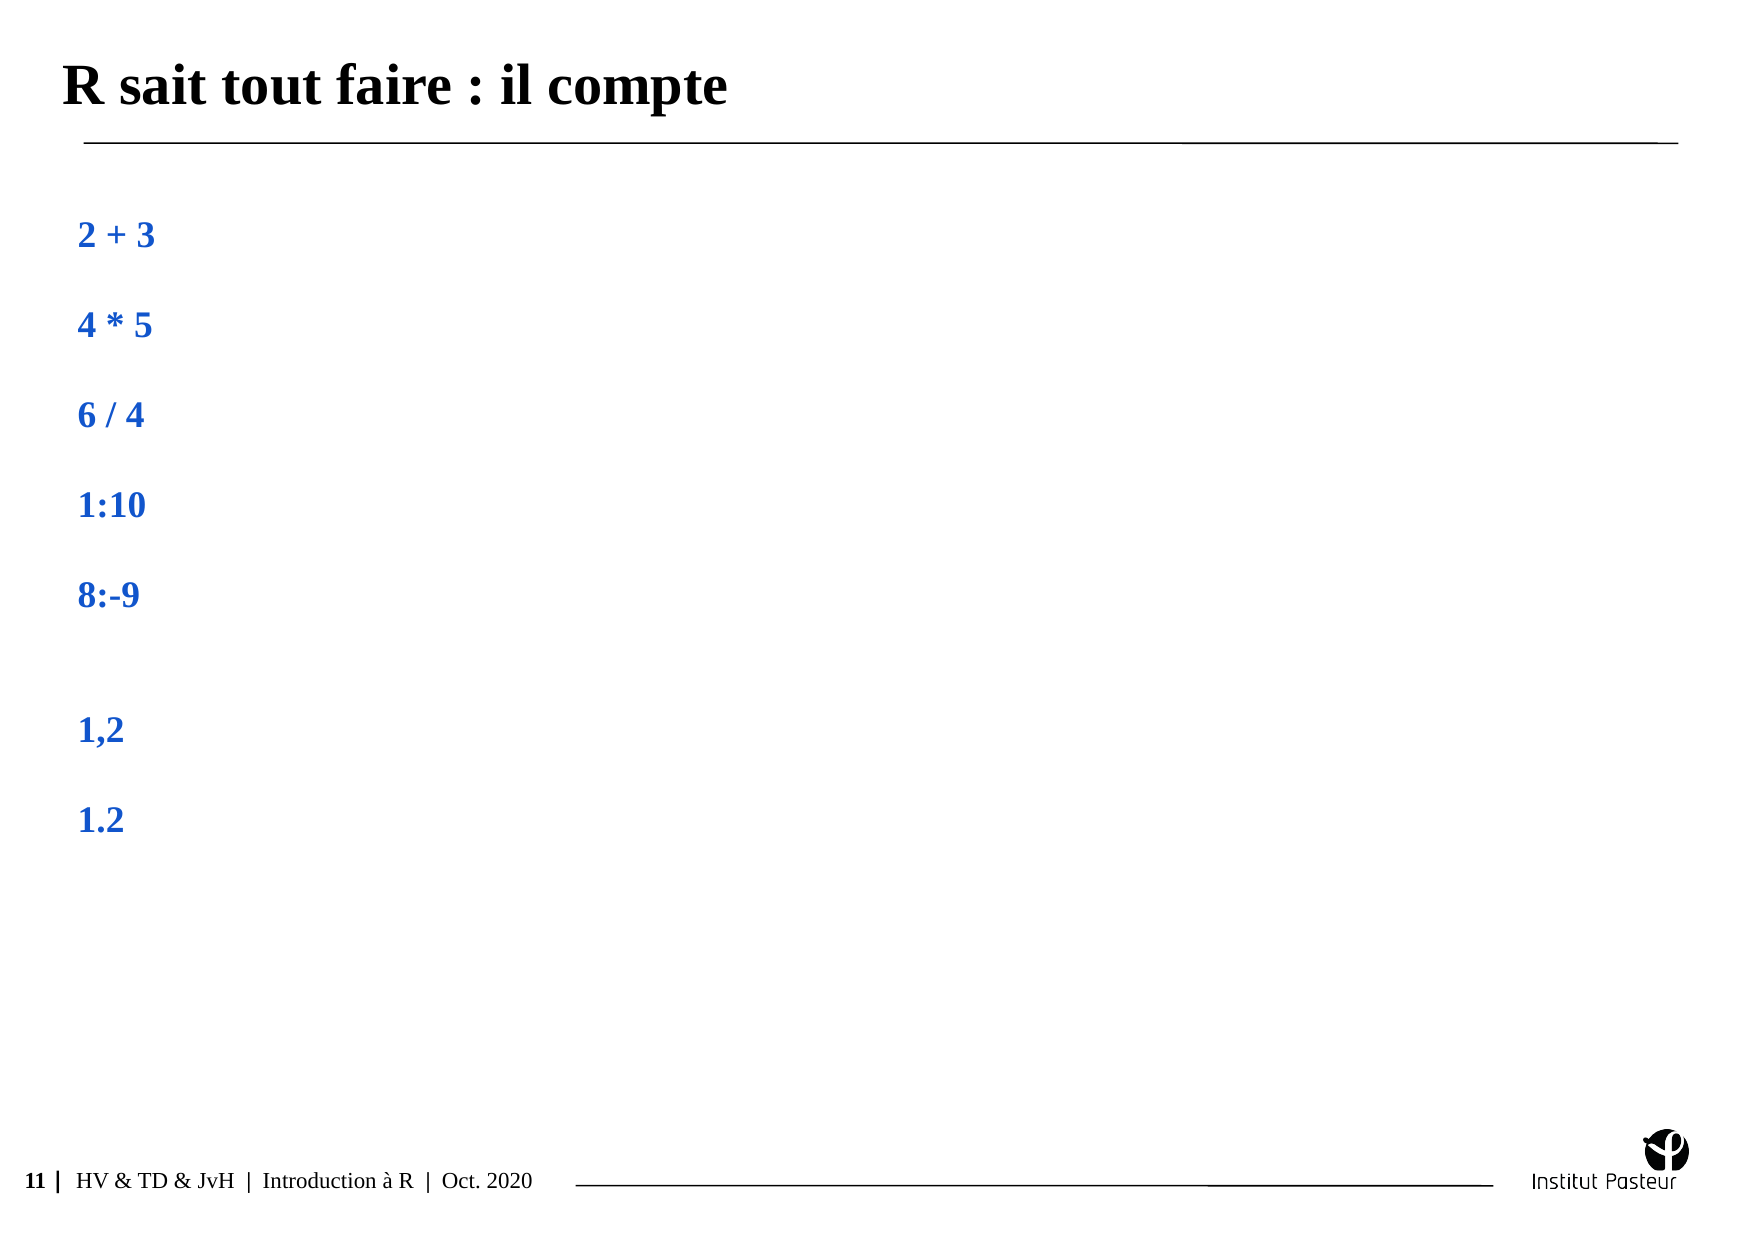

R sait tout faire : il compte
# 2 + 3
4 * 5
6 / 4
1:10
8:-9
1,2
1.2